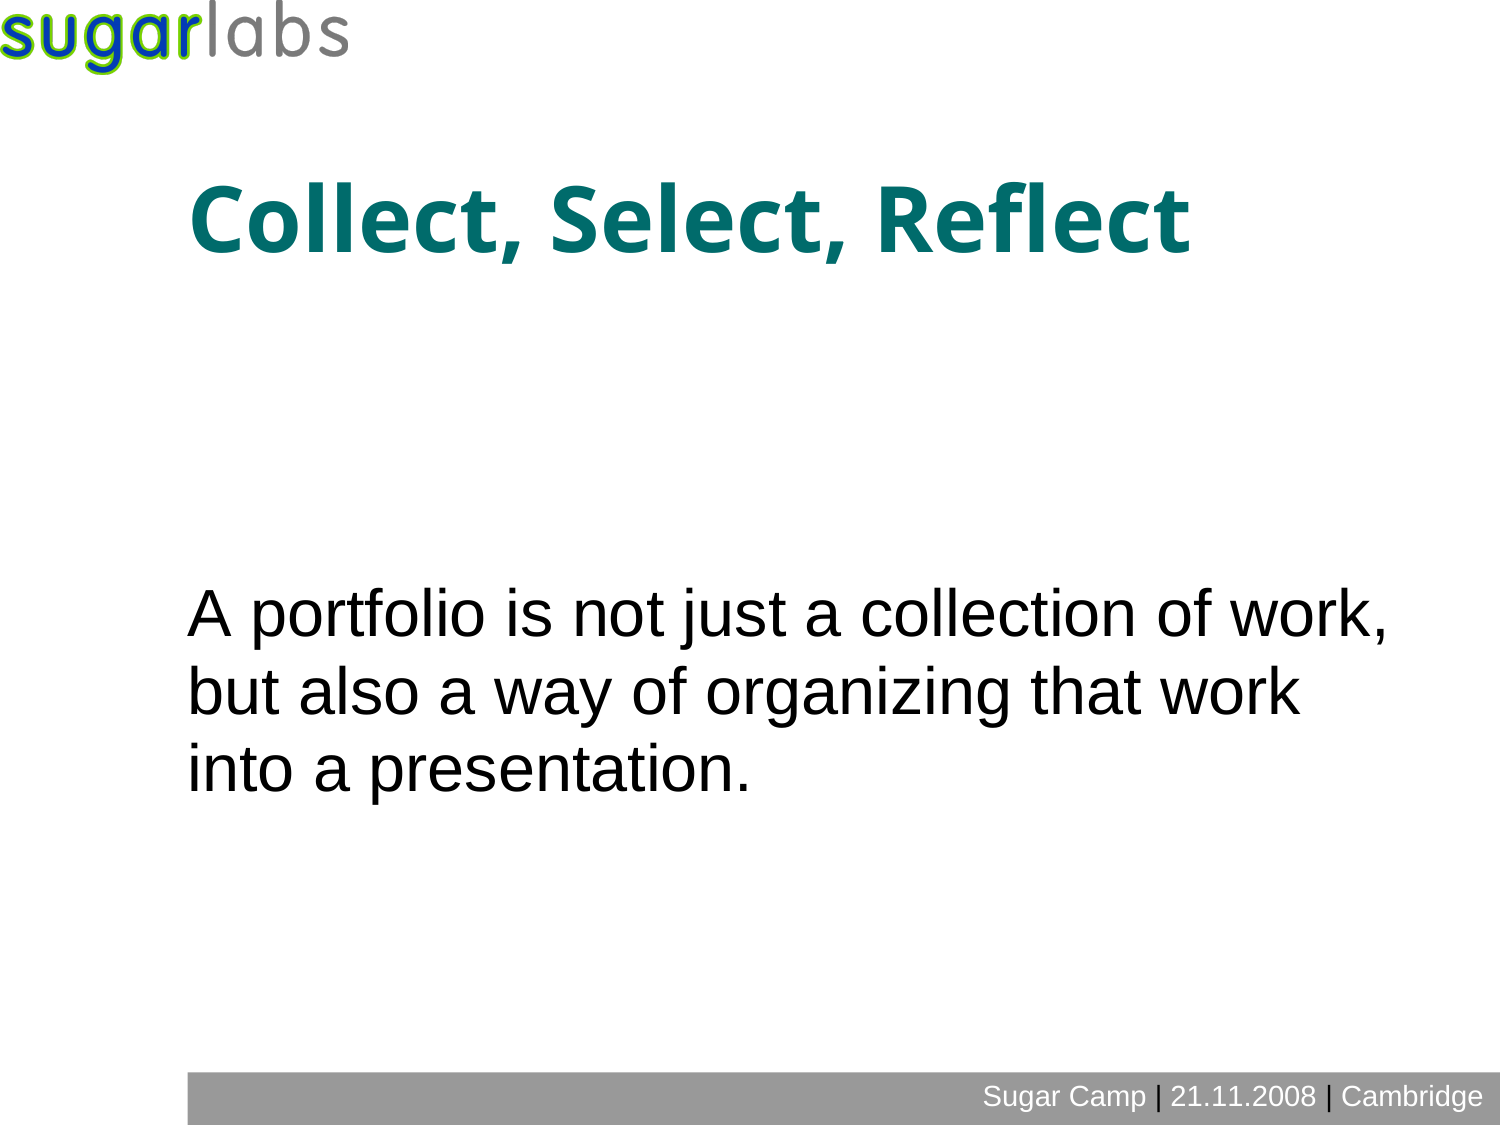

# Collect, Select, Reflect
A portfolio is not just a collection of work, but also a way of organizing that work into a presentation.